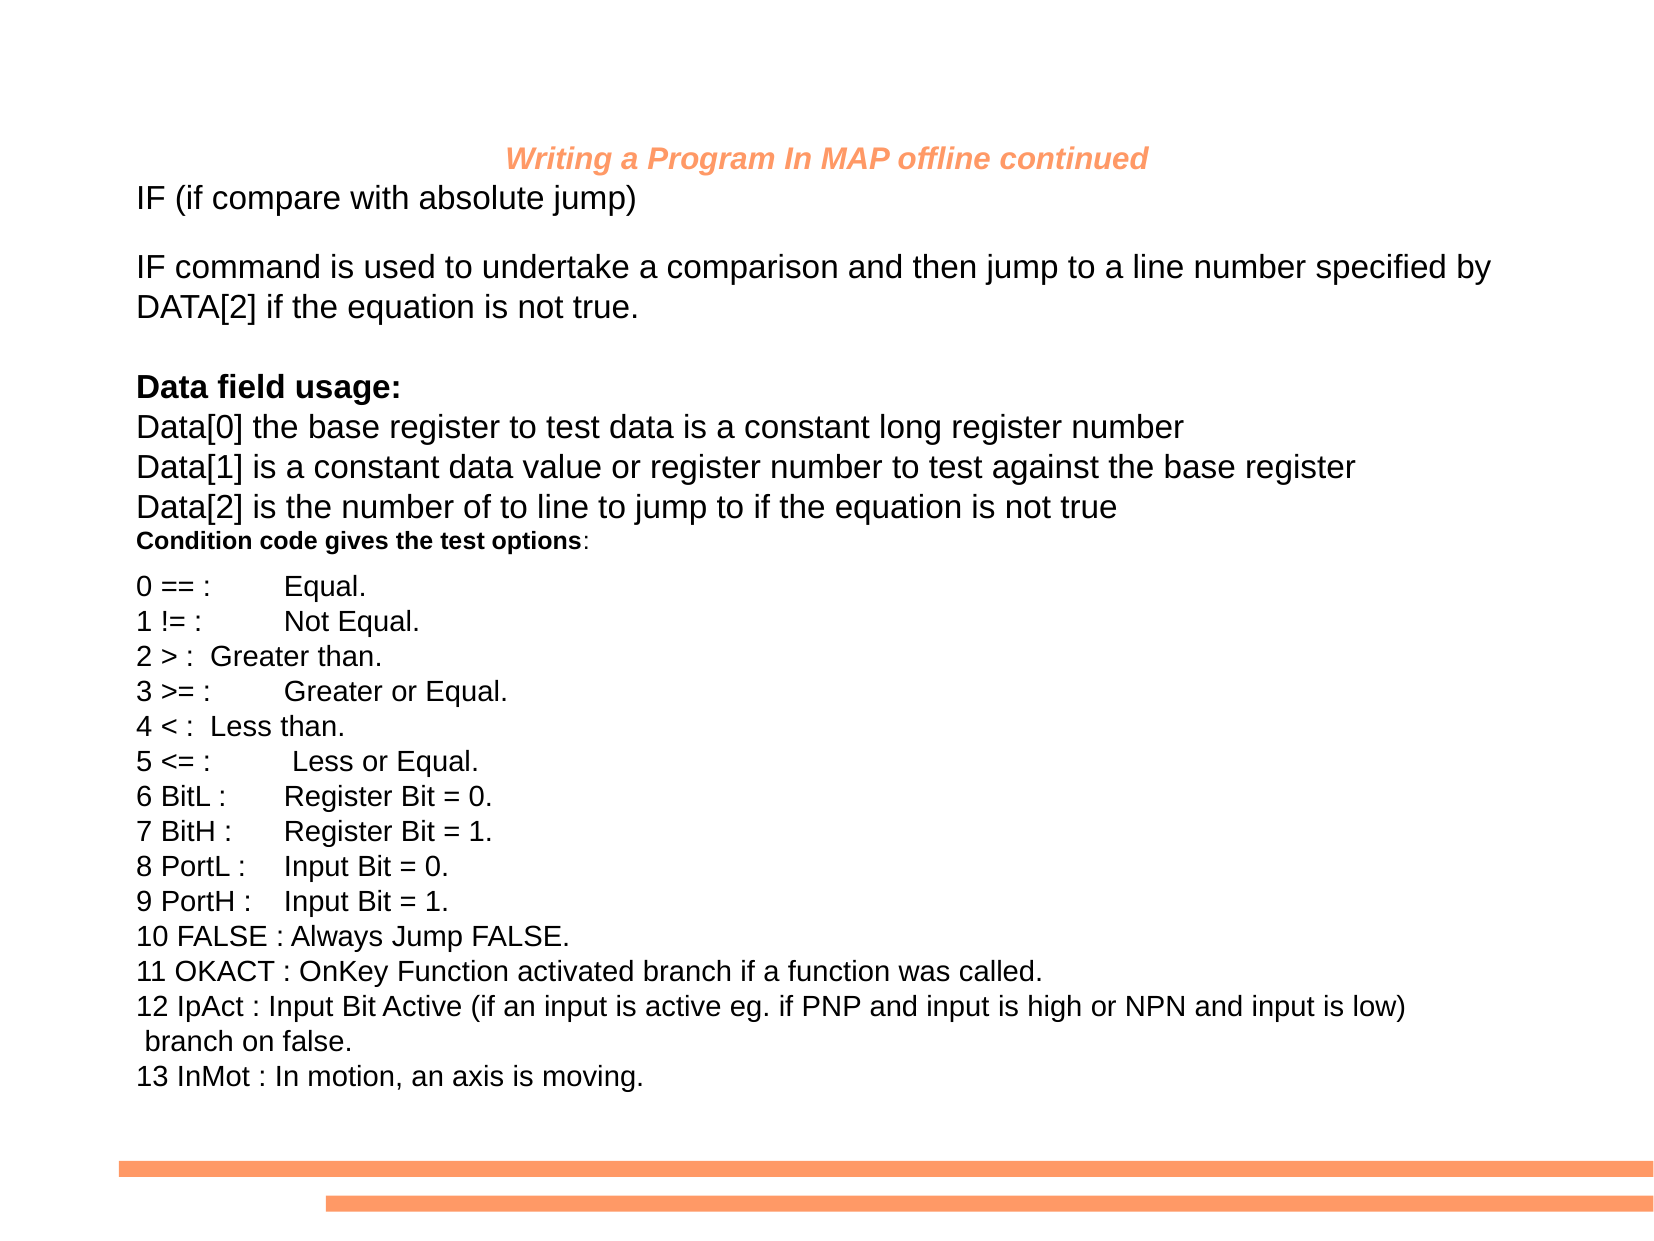

# Writing a Program In MAP offline continued
IF (if compare with absolute jump)
IF command is used to undertake a comparison and then jump to a line number specified by DATA[2] if the equation is not true.
Data field usage:
Data[0] the base register to test data is a constant long register number
Data[1] is a constant data value or register number to test against the base register
Data[2] is the number of to line to jump to if the equation is not true
Condition code gives the test options:
0 == : 	Equal.
1 != : 	Not Equal.
2 > : 	Greater than.
3 >= : 	Greater or Equal.
4 < : 	Less than.
5 <= :	 Less or Equal.
6 BitL : 	Register Bit = 0.
7 BitH : 	Register Bit = 1.
8 PortL : 	Input Bit = 0.
9 PortH :	Input Bit = 1.
10 FALSE : Always Jump FALSE.
11 OKACT : OnKey Function activated branch if a function was called.
12 IpAct : Input Bit Active (if an input is active eg. if PNP and input is high or NPN and input is low)
 branch on false.
13 InMot : In motion, an axis is moving.